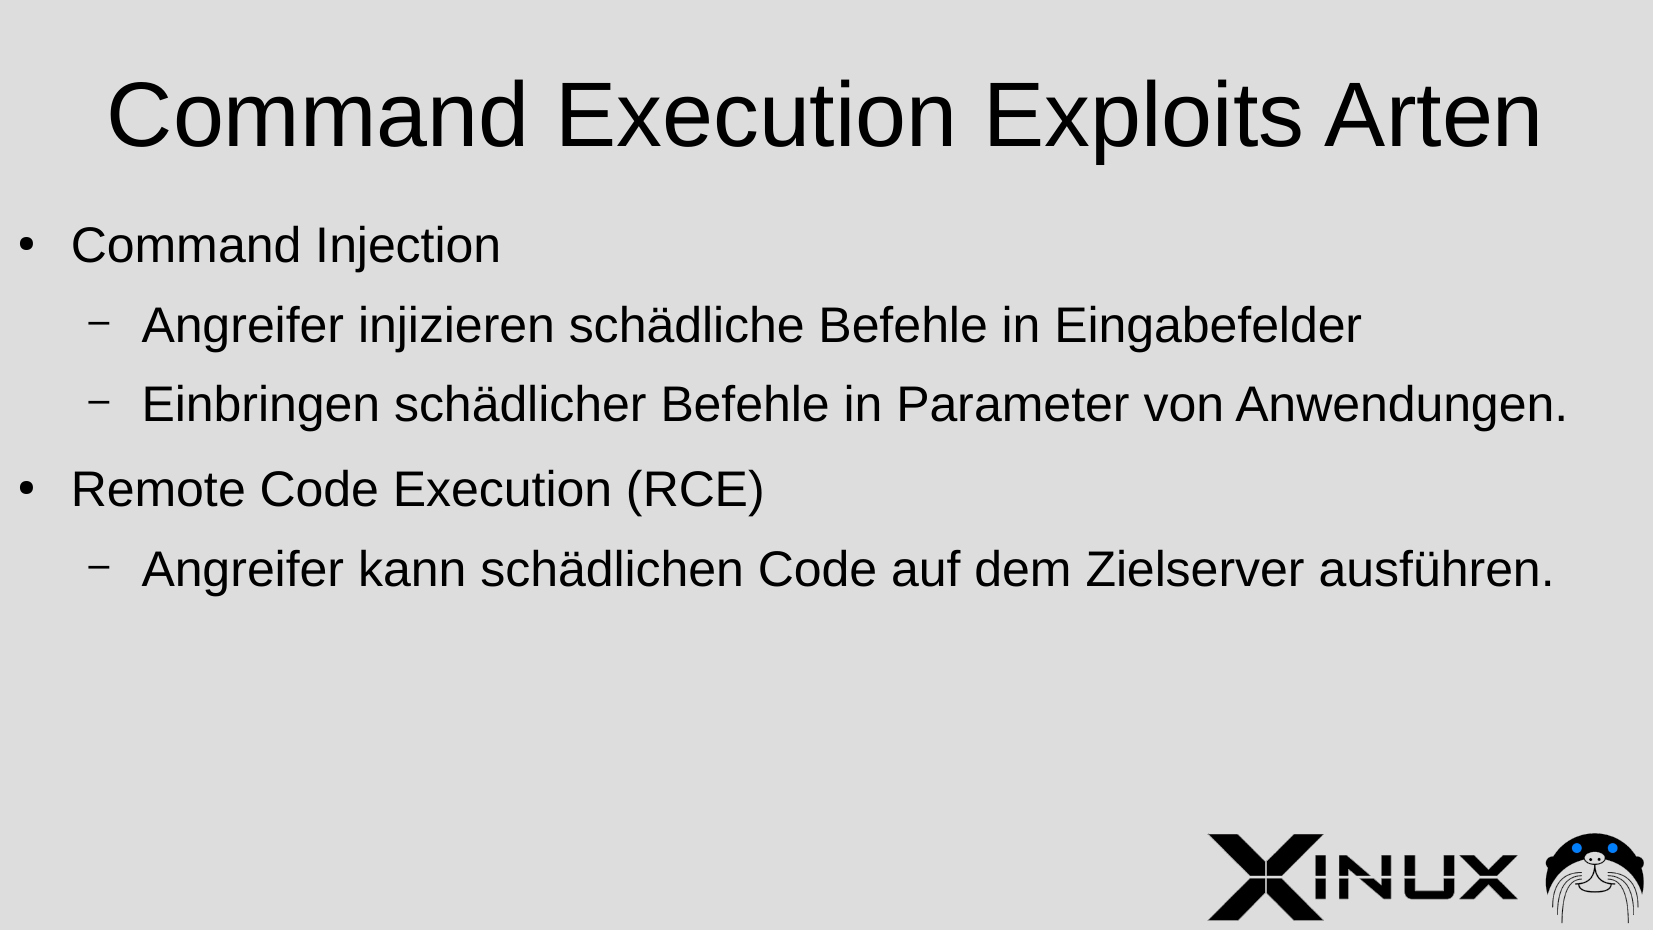

# Command Execution Exploits Arten
Command Injection
Angreifer injizieren schädliche Befehle in Eingabefelder
Einbringen schädlicher Befehle in Parameter von Anwendungen.
Remote Code Execution (RCE)
Angreifer kann schädlichen Code auf dem Zielserver ausführen.